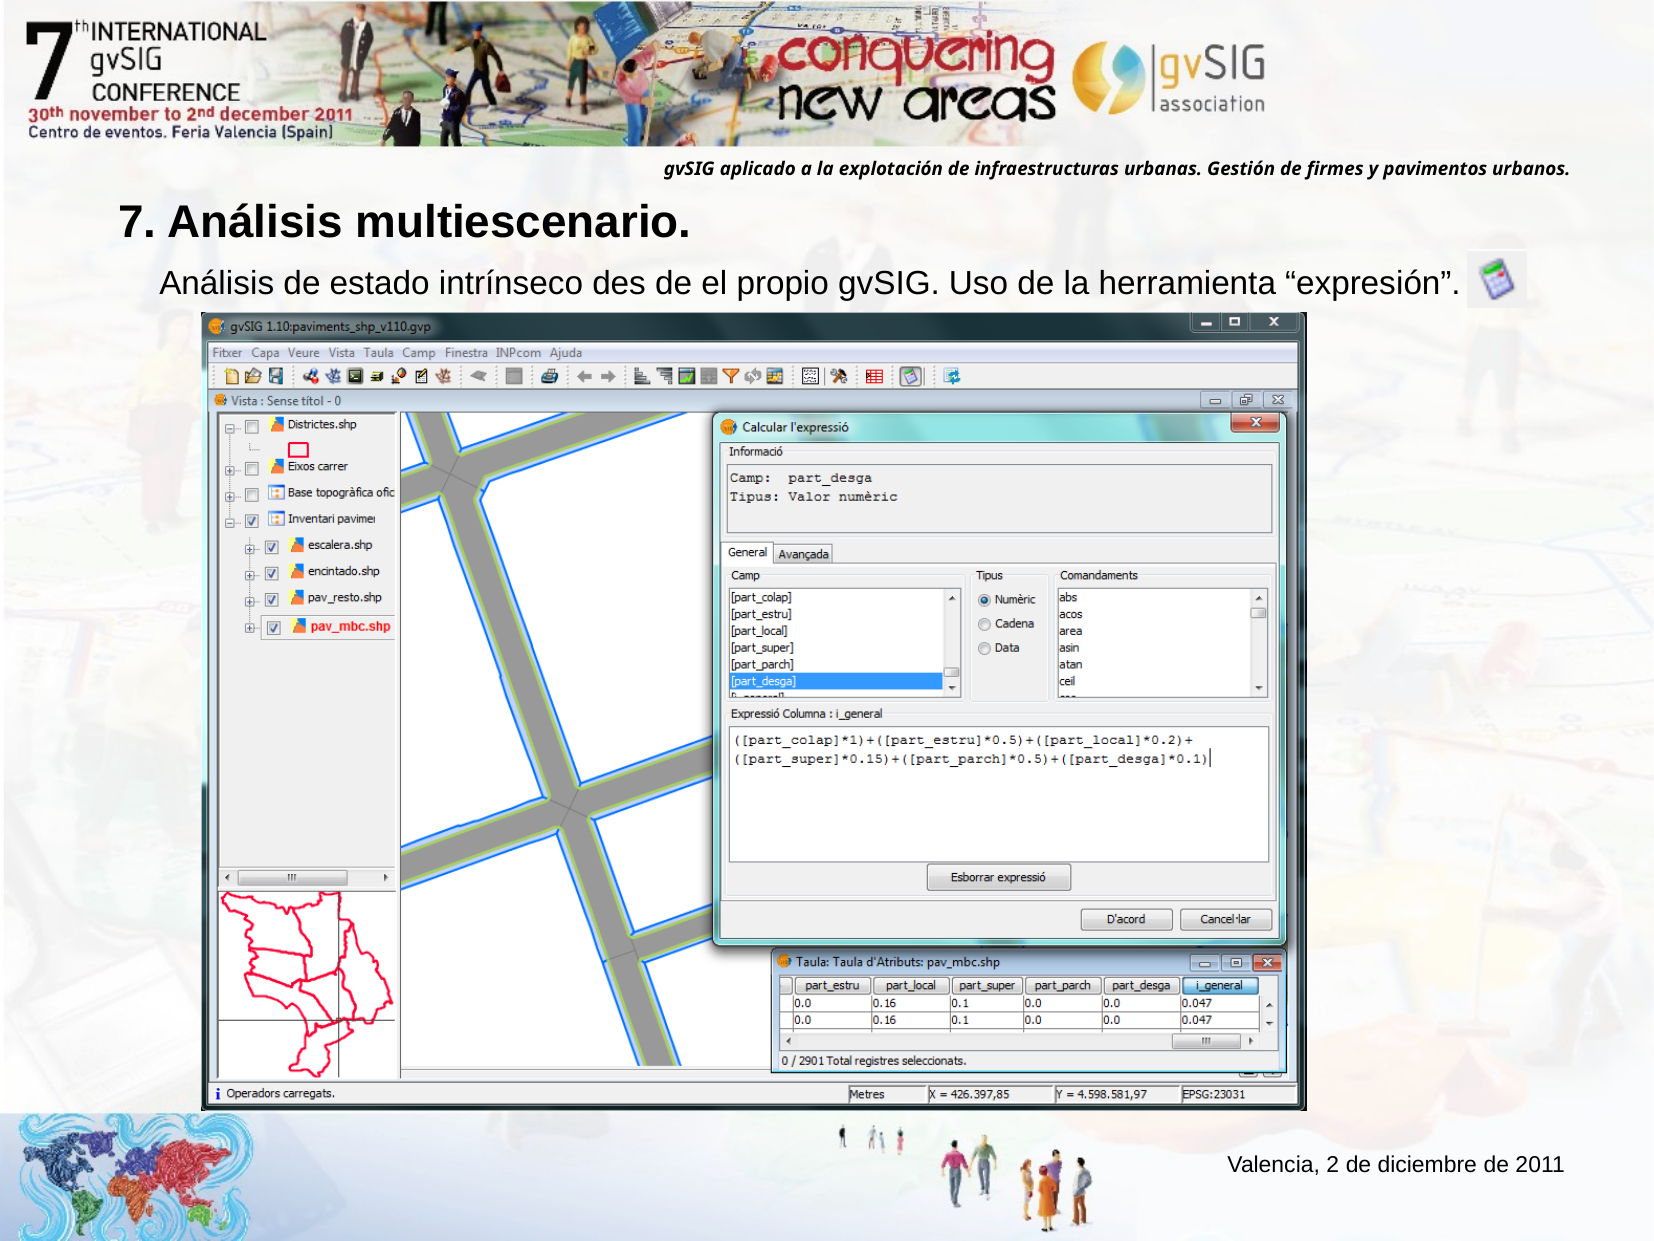

# gvSIG aplicado a la explotación de infraestructuras urbanas. Gestión de firmes y pavimentos urbanos.
7. Análisis multiescenario.
Análisis de estado intrínseco des de el propio gvSIG. Uso de la herramienta “expresión”.